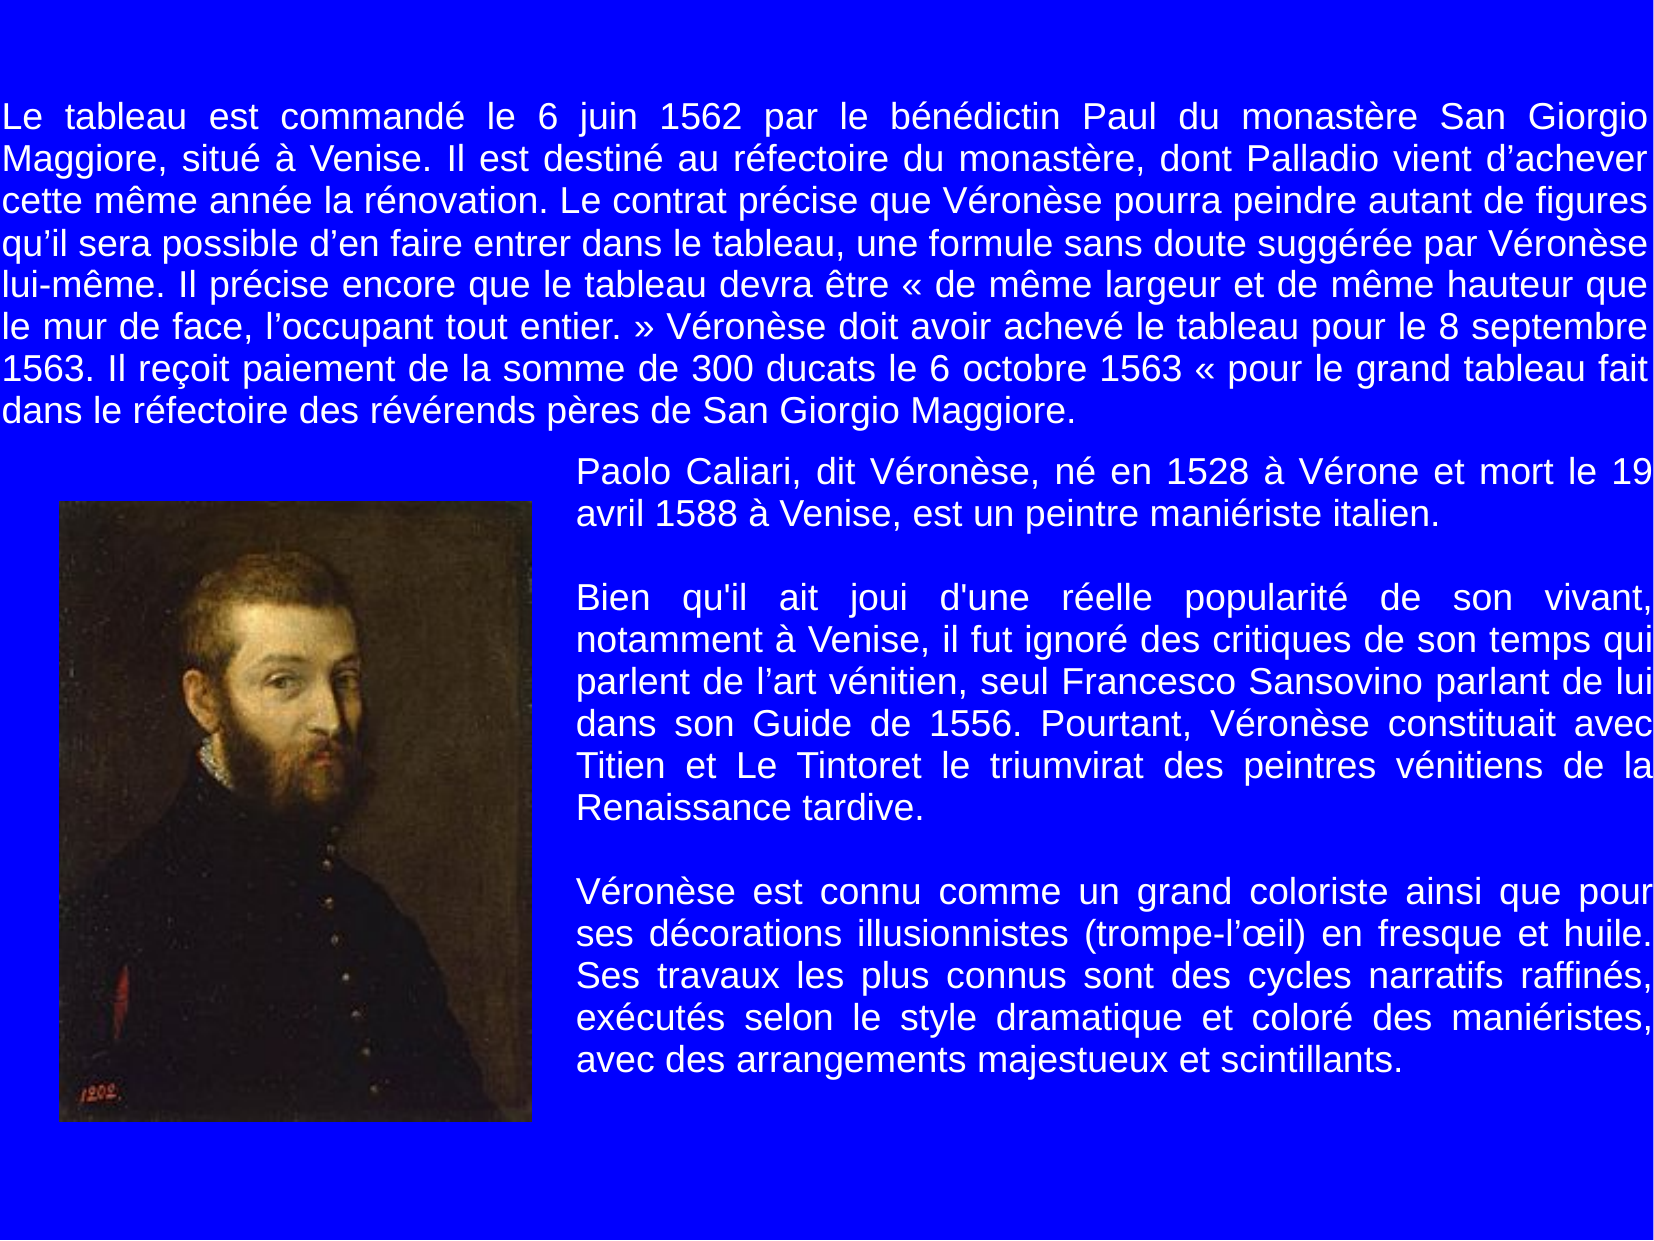

Le tableau est commandé le 6 juin 1562 par le bénédictin Paul du monastère San Giorgio Maggiore, situé à Venise. Il est destiné au réfectoire du monastère, dont Palladio vient d’achever cette même année la rénovation. Le contrat précise que Véronèse pourra peindre autant de figures qu’il sera possible d’en faire entrer dans le tableau, une formule sans doute suggérée par Véronèse lui-même. Il précise encore que le tableau devra être « de même largeur et de même hauteur que le mur de face, l’occupant tout entier. » Véronèse doit avoir achevé le tableau pour le 8 septembre 1563. Il reçoit paiement de la somme de 300 ducats le 6 octobre 1563 « pour le grand tableau fait dans le réfectoire des révérends pères de San Giorgio Maggiore.
Paolo Caliari, dit Véronèse, né en 1528 à Vérone et mort le 19 avril 1588 à Venise, est un peintre maniériste italien.
Bien qu'il ait joui d'une réelle popularité de son vivant, notamment à Venise, il fut ignoré des critiques de son temps qui parlent de l’art vénitien, seul Francesco Sansovino parlant de lui dans son Guide de 1556. Pourtant, Véronèse constituait avec Titien et Le Tintoret le triumvirat des peintres vénitiens de la Renaissance tardive.
Véronèse est connu comme un grand coloriste ainsi que pour ses décorations illusionnistes (trompe-l’œil) en fresque et huile. Ses travaux les plus connus sont des cycles narratifs raffinés, exécutés selon le style dramatique et coloré des maniéristes, avec des arrangements majestueux et scintillants.